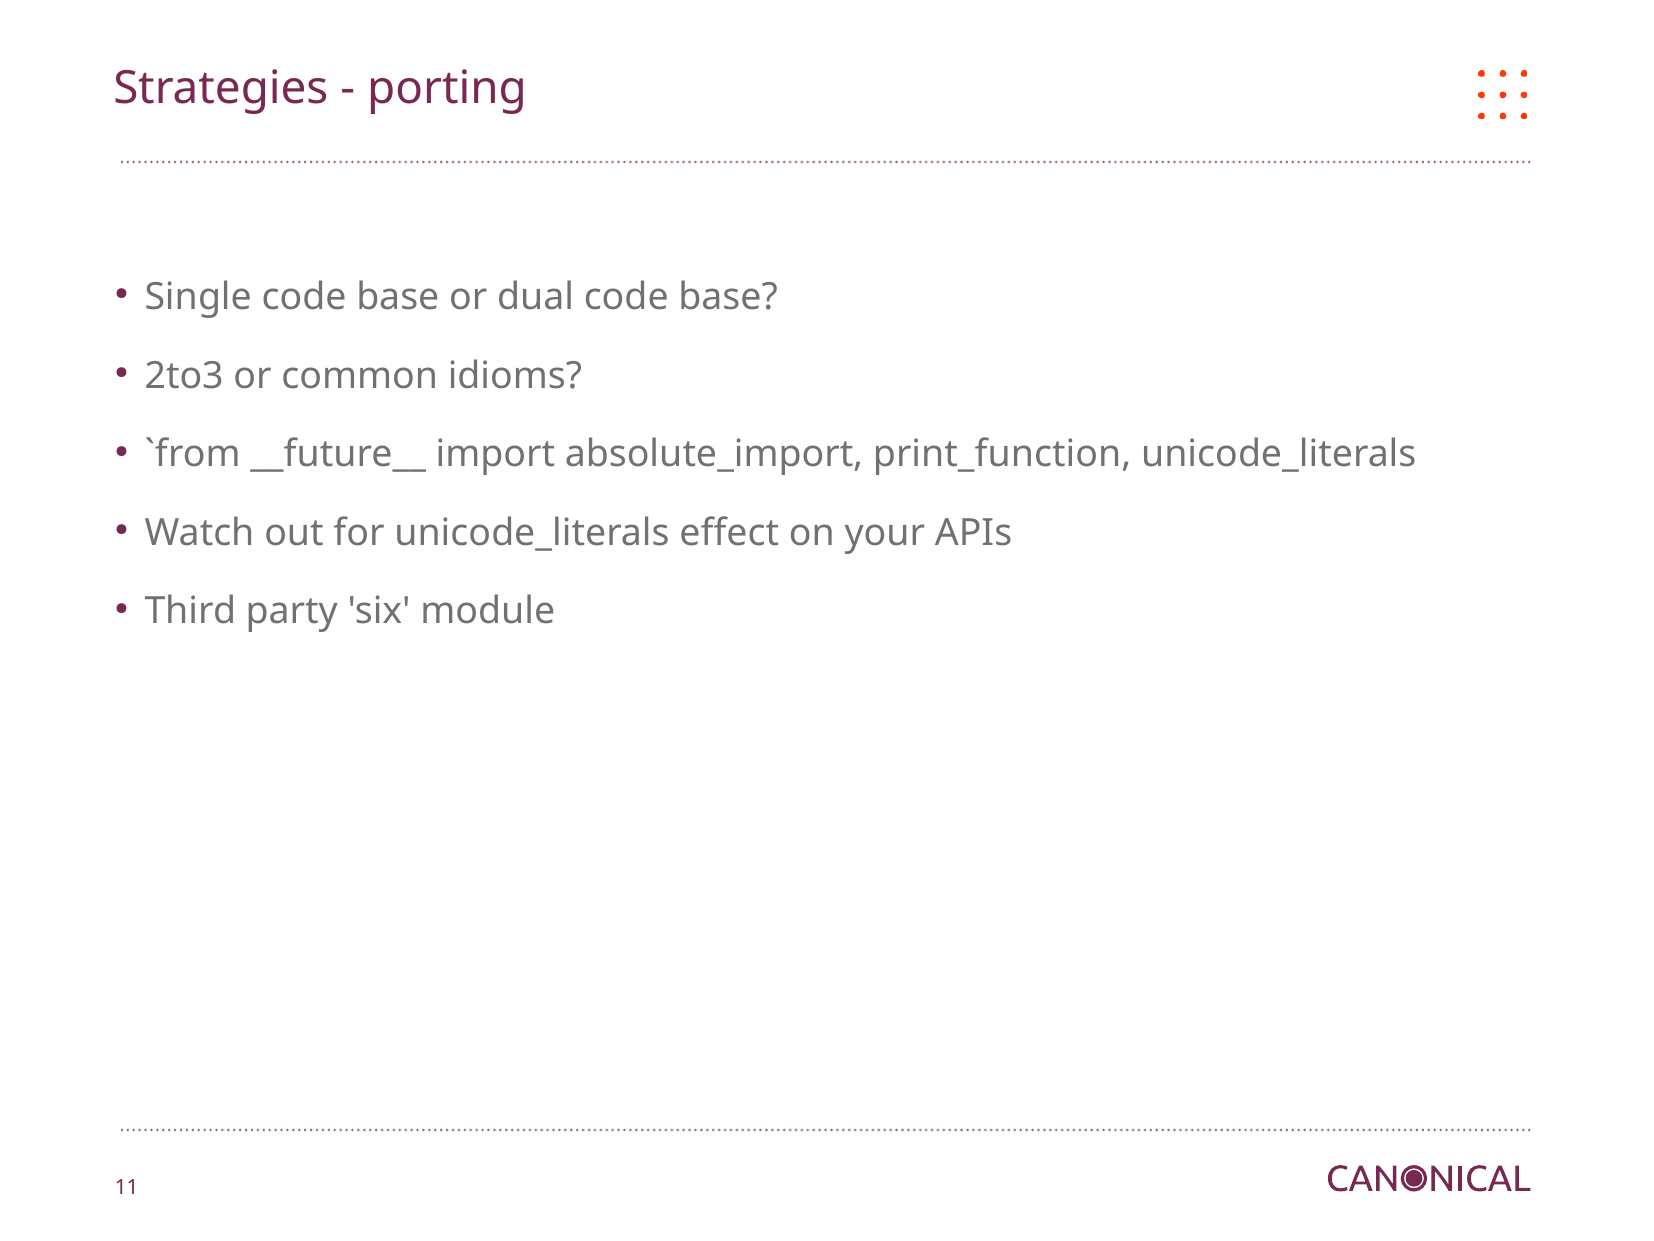

# Strategies - porting
Single code base or dual code base?
2to3 or common idioms?
`from __future__ import absolute_import, print_function, unicode_literals
Watch out for unicode_literals effect on your APIs
Third party 'six' module